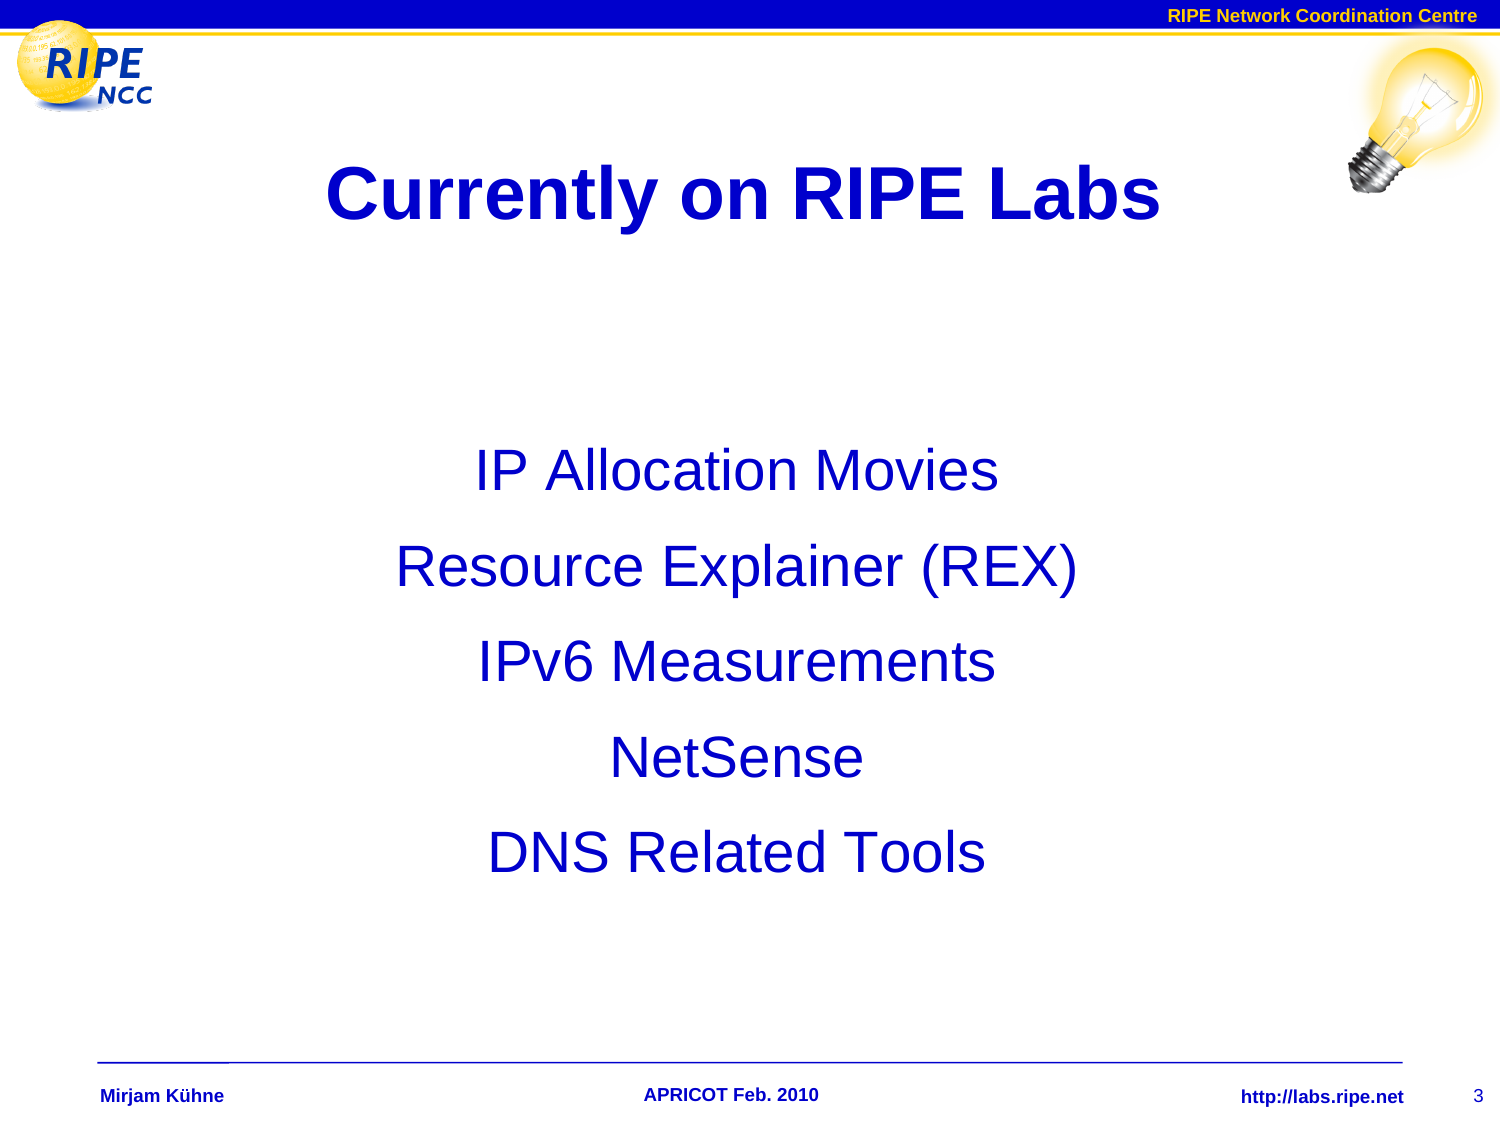

# Currently on RIPE Labs
IP Allocation Movies
Resource Explainer (REX)
IPv6 Measurements
NetSense
DNS Related Tools
APRICOT Feb. 2010
Mirjam Kühne